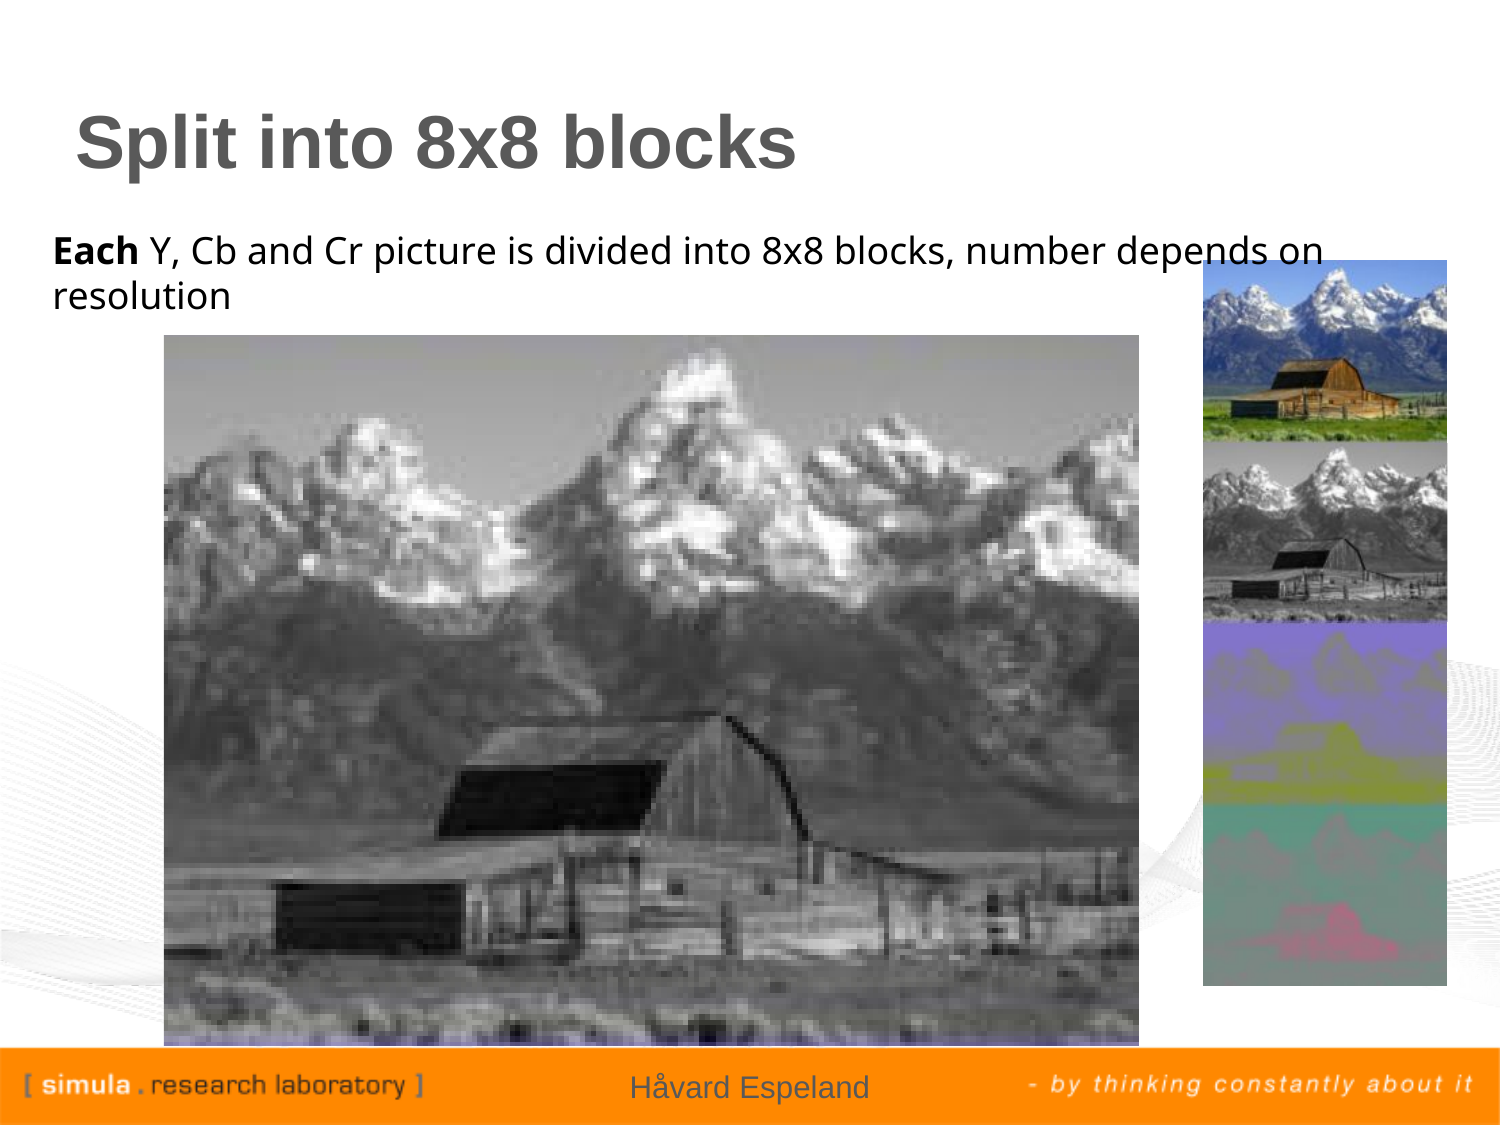

# Split into 8x8 blocks
Each Y, Cb and Cr picture is divided into 8x8 blocks, number depends on resolution